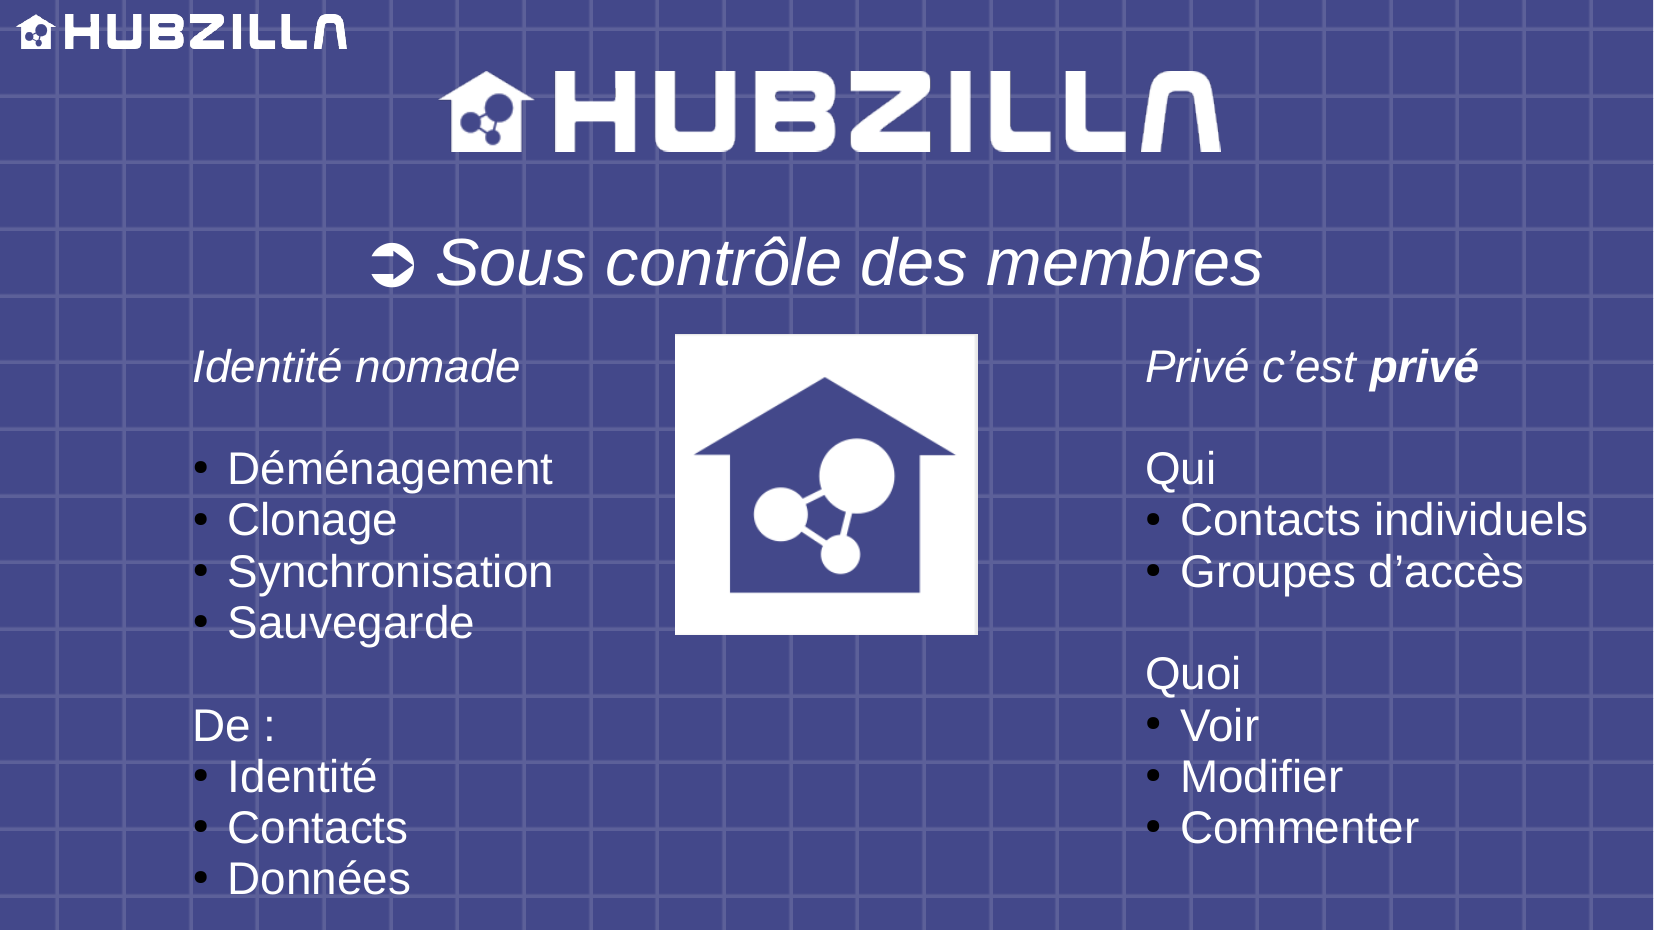

⮊ Sous contrôle des membres
Identité nomade
Déménagement
Clonage
Synchronisation
Sauvegarde
De :
Identité
Contacts
Données
Privé c’est privé
Qui
Contacts individuels
Groupes d’accès
Quoi
Voir
Modifier
Commenter